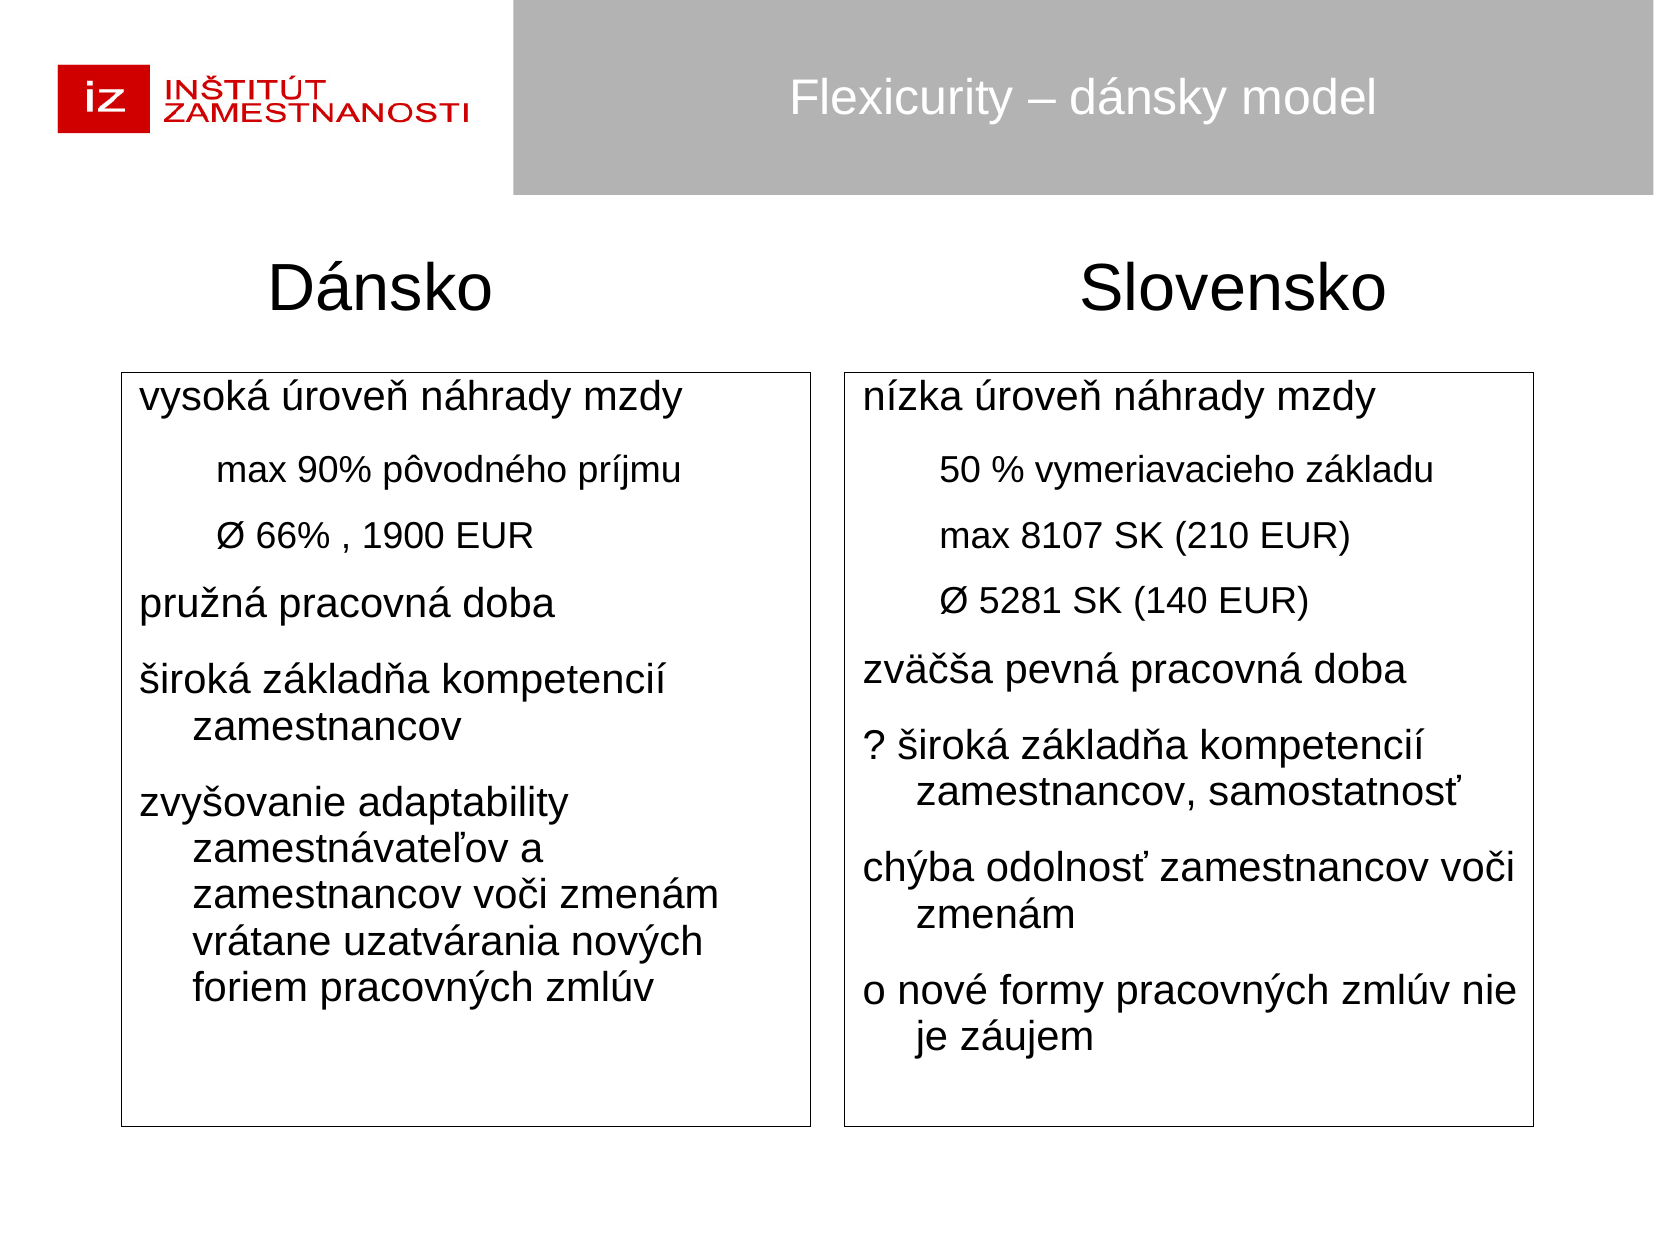

Flexicurity – dánsky model
# Dánsko 								Slovensko
vysoká úroveň náhrady mzdy
max 90% pôvodného príjmu
Ø 66% , 1900 EUR
pružná pracovná doba
široká základňa kompetencií zamestnancov
zvyšovanie adaptability zamestnávateľov a zamestnancov voči zmenám vrátane uzatvárania nových foriem pracovných zmlúv
nízka úroveň náhrady mzdy
50 % vymeriavacieho základu
max 8107 SK (210 EUR)
Ø 5281 SK (140 EUR)
zväčša pevná pracovná doba
? široká základňa kompetencií zamestnancov, samostatnosť
chýba odolnosť zamestnancov voči zmenám
o nové formy pracovných zmlúv nie je záujem